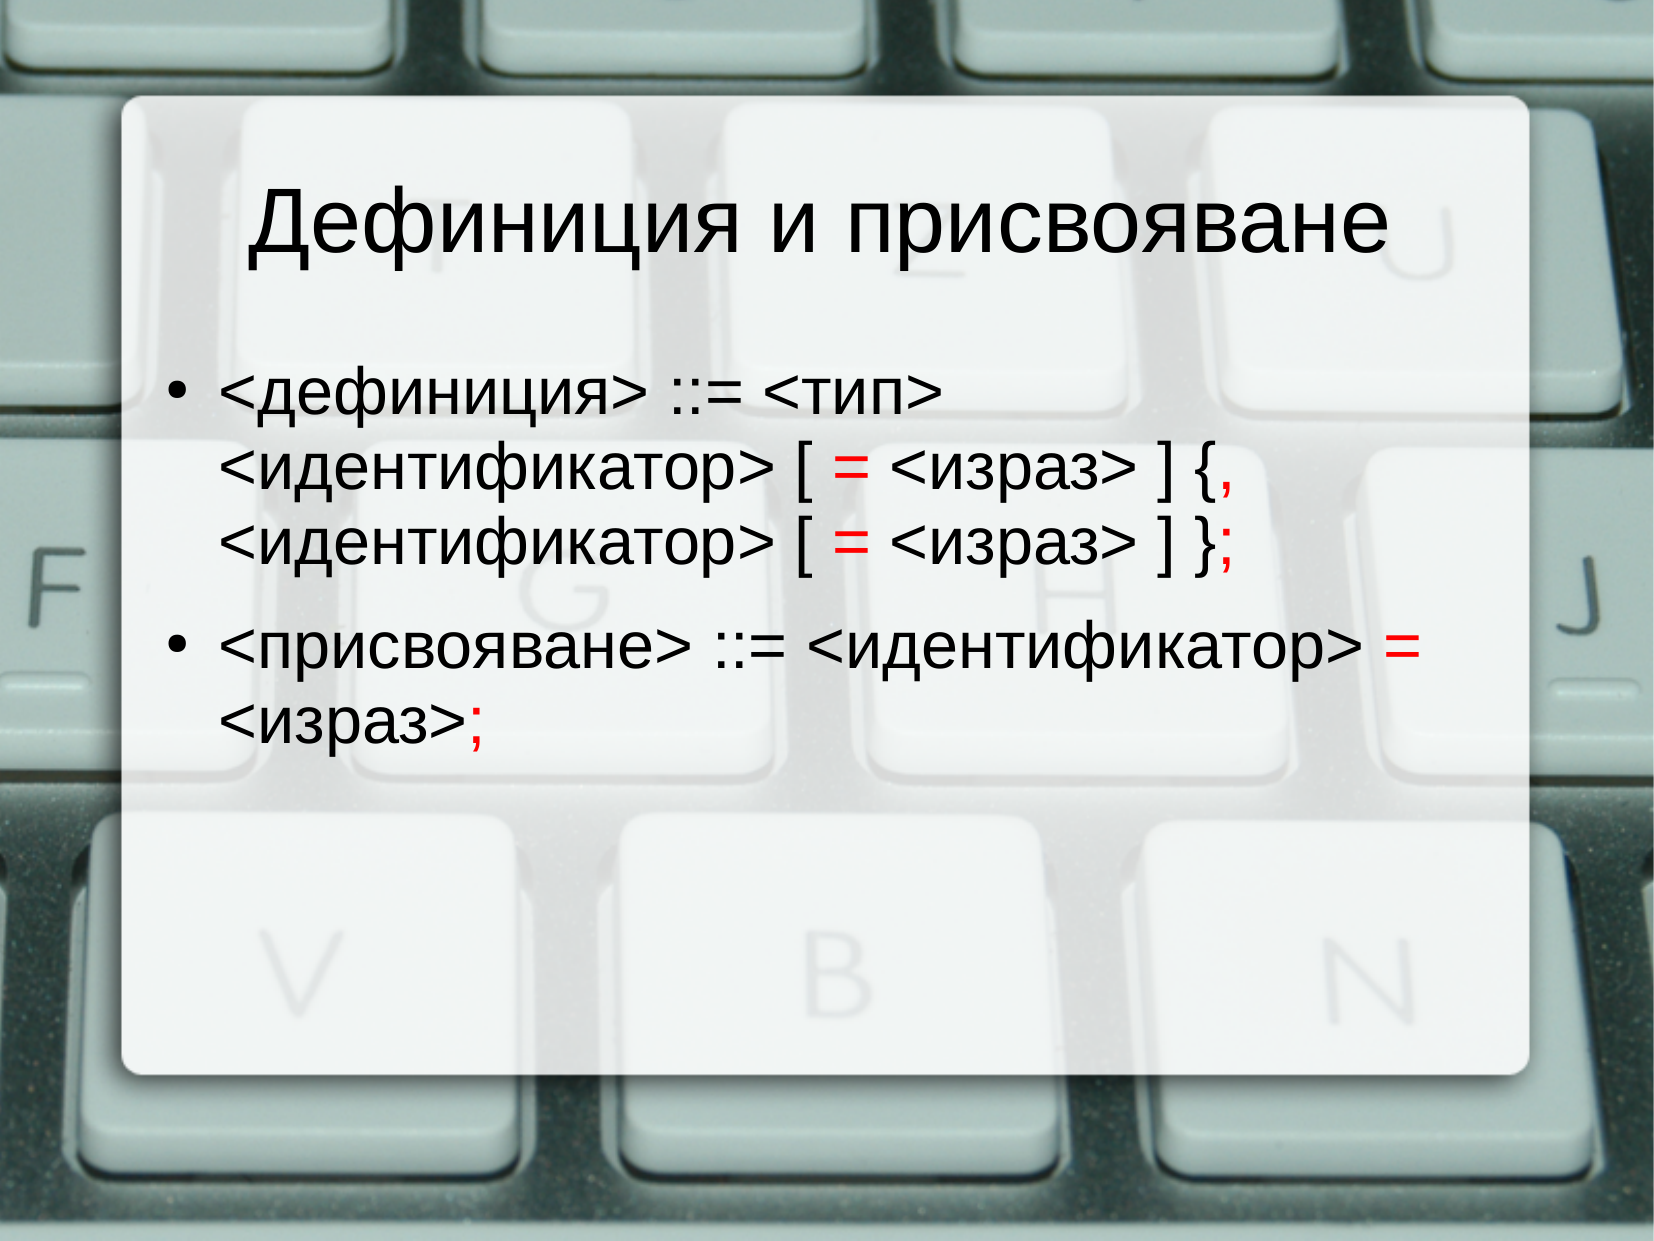

# Дефиниция и присвояване
<дефиниция> ::= <тип> <идентификатор> [ = <израз> ] {, <идентификатор> [ = <израз> ] };
<присвояване> ::= <идентификатор> = <израз>;